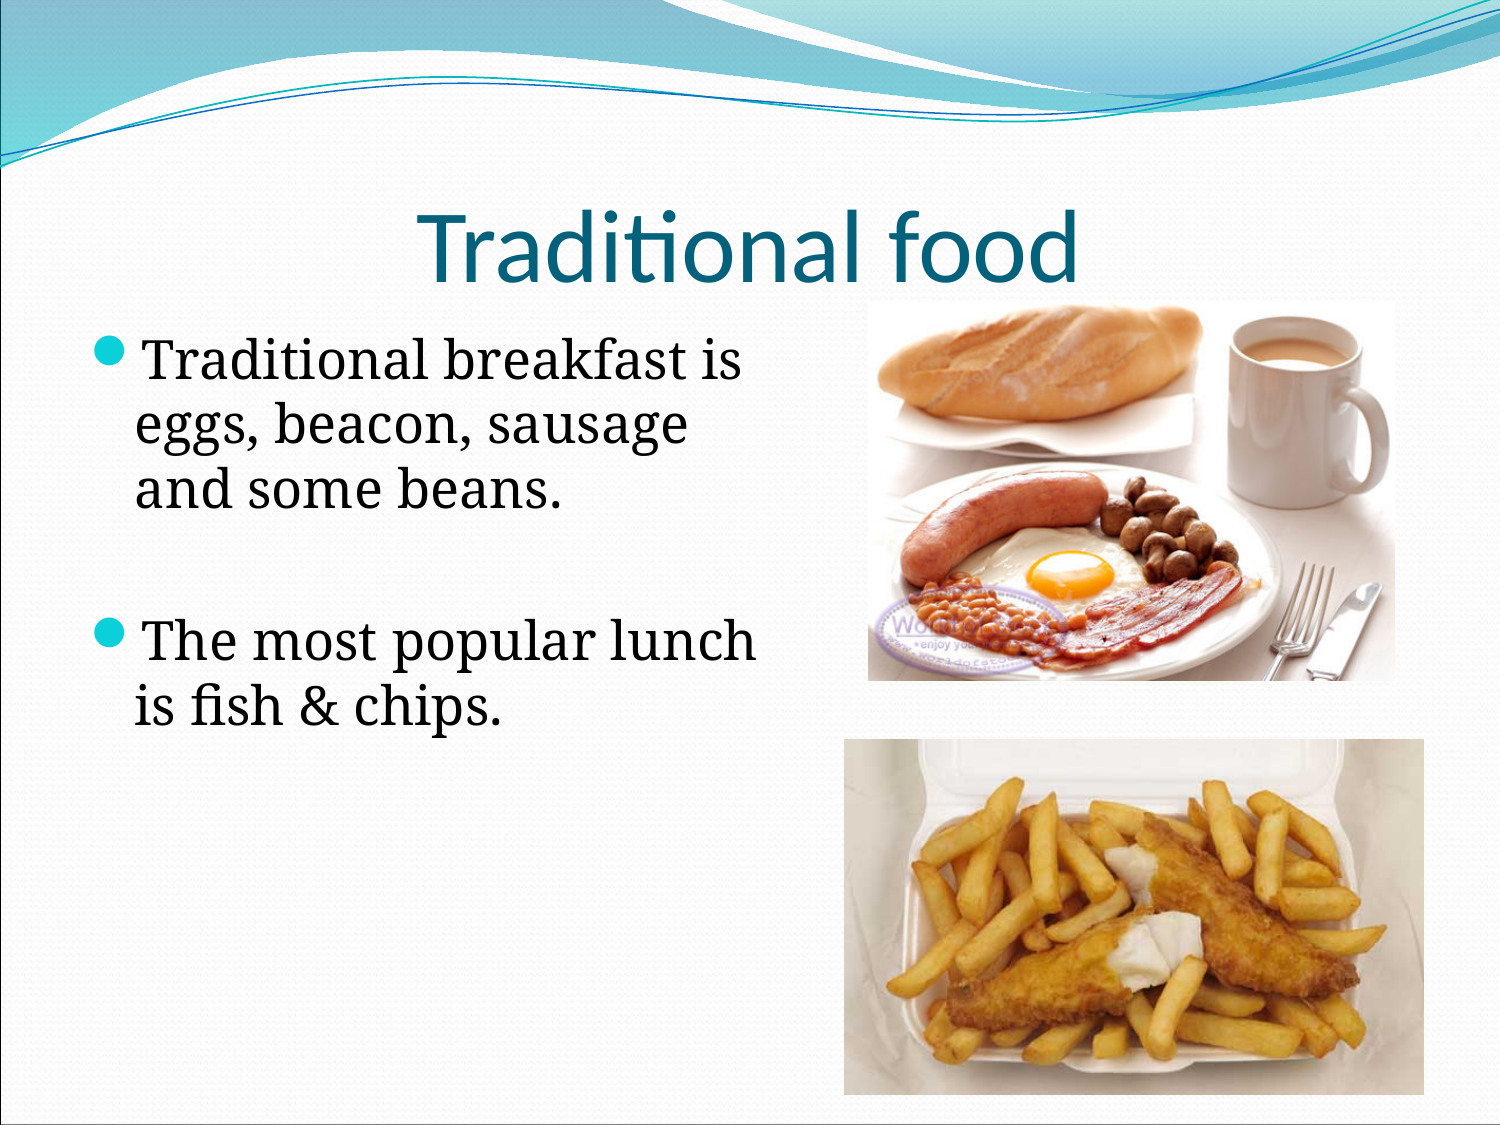

# Traditional food
Traditional breakfast is eggs, beacon, sausage and some beans.
The most popular lunch is fish & chips.